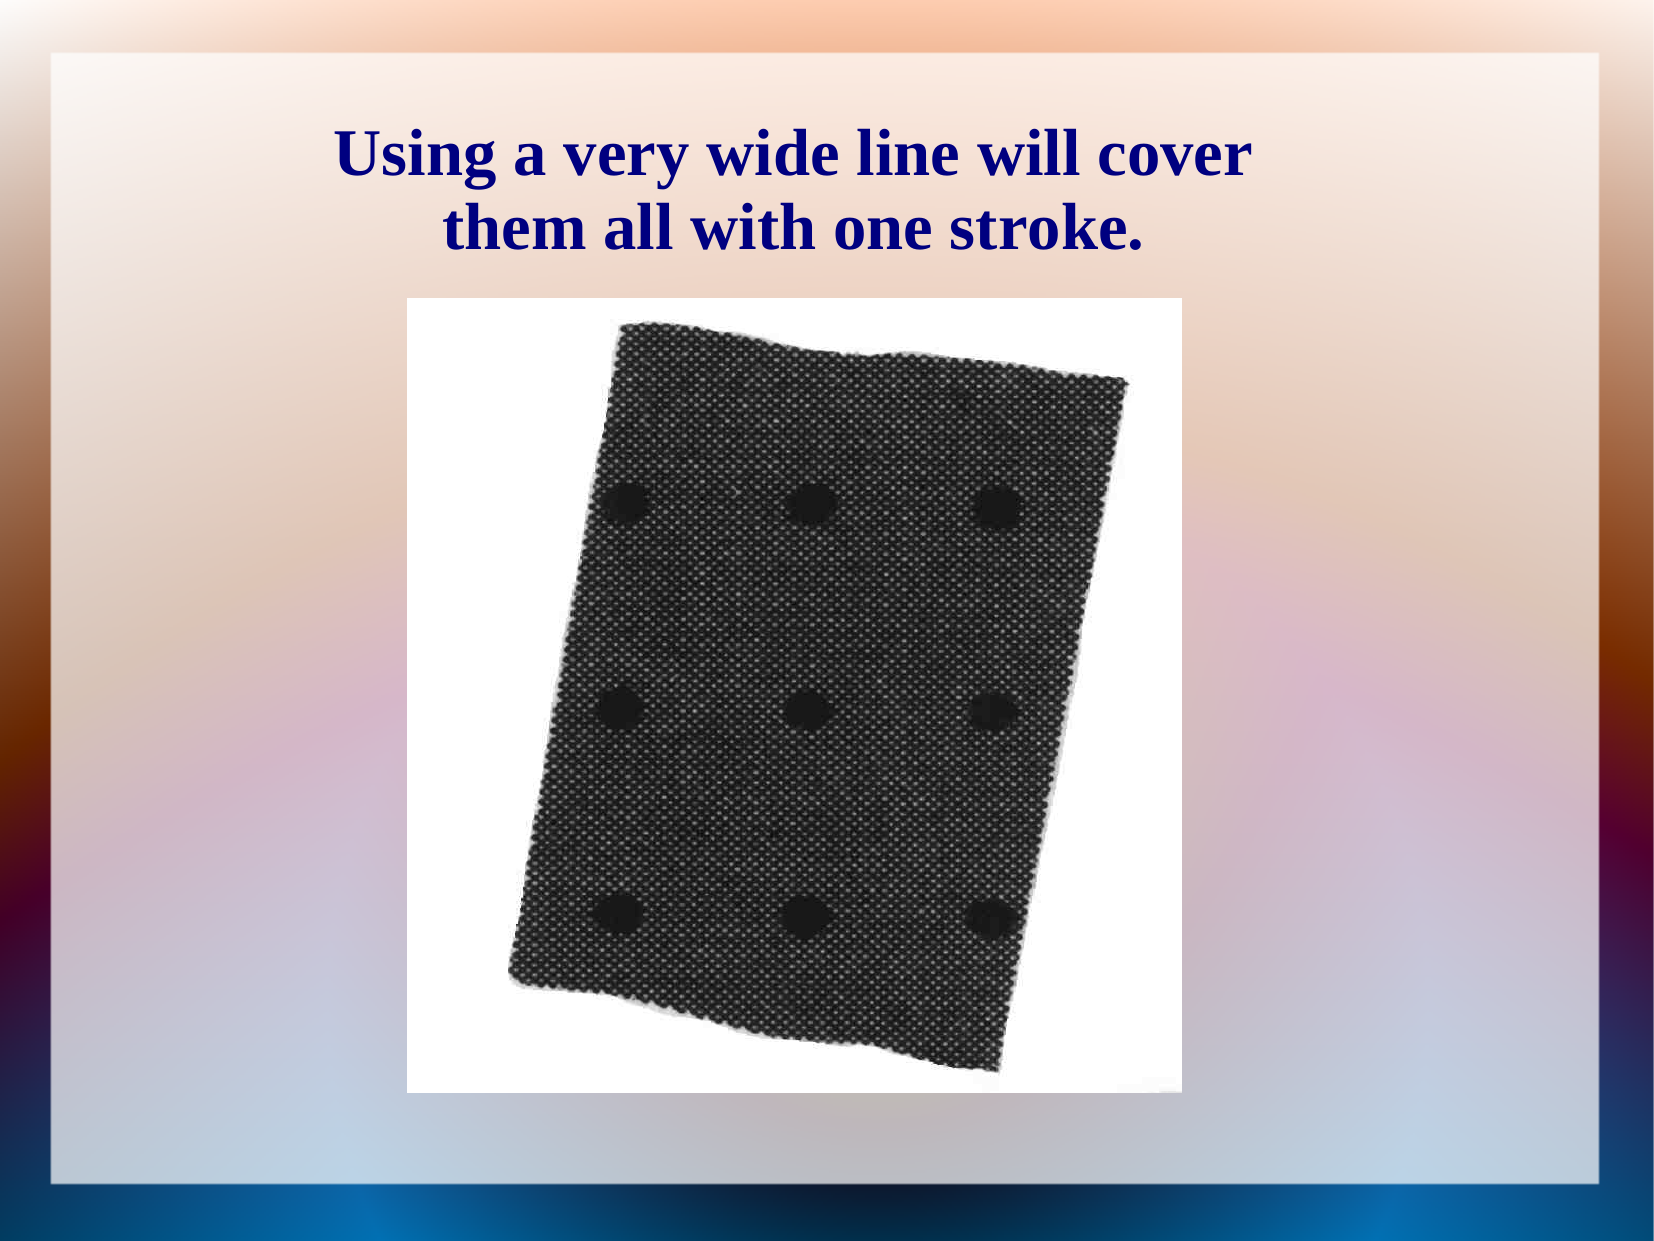

Using a very wide line will cover them all with one stroke.